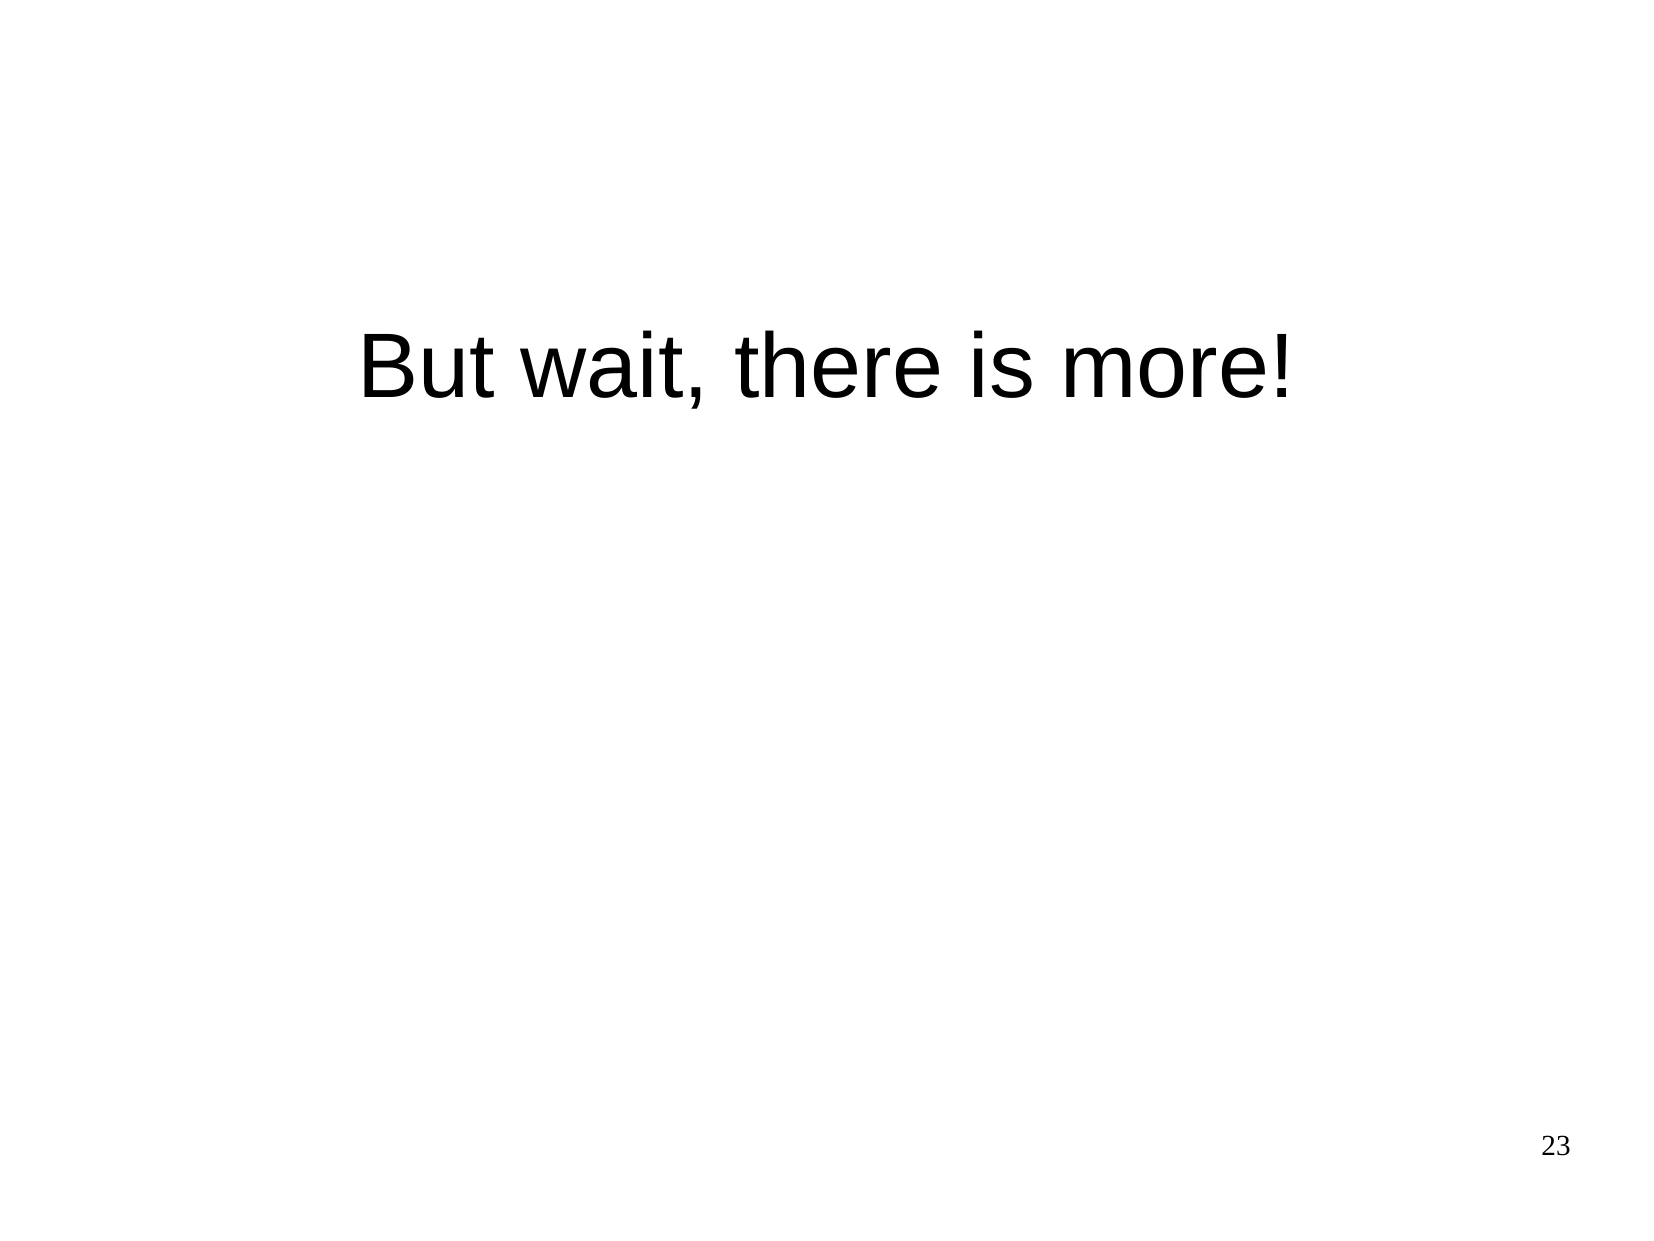

# But wait, there is more!
23